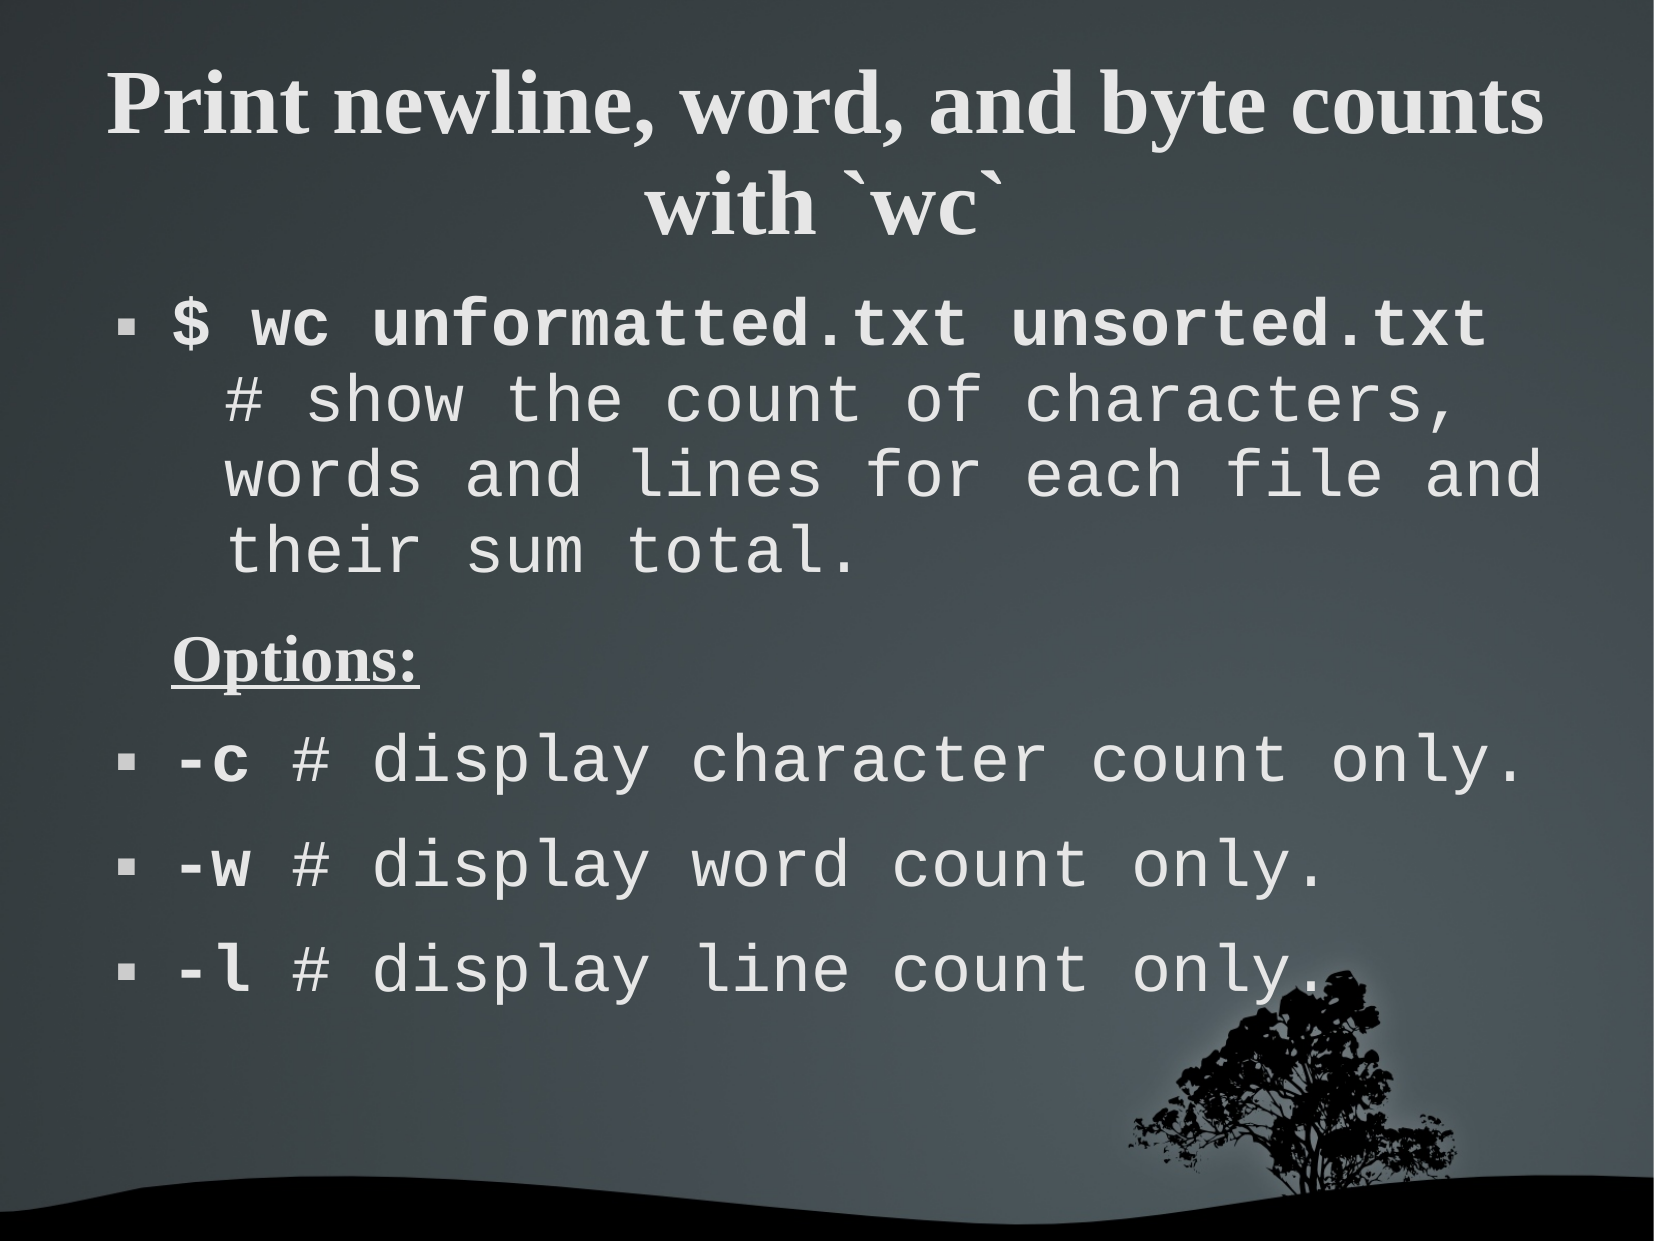

# Print newline, word, and byte counts with `wc`
$ wc unformatted.txt unsorted.txt # show the count of characters, words and lines for each file and their sum total.
Options:
-c # display character count only.
-w # display word count only.
-l # display line count only.